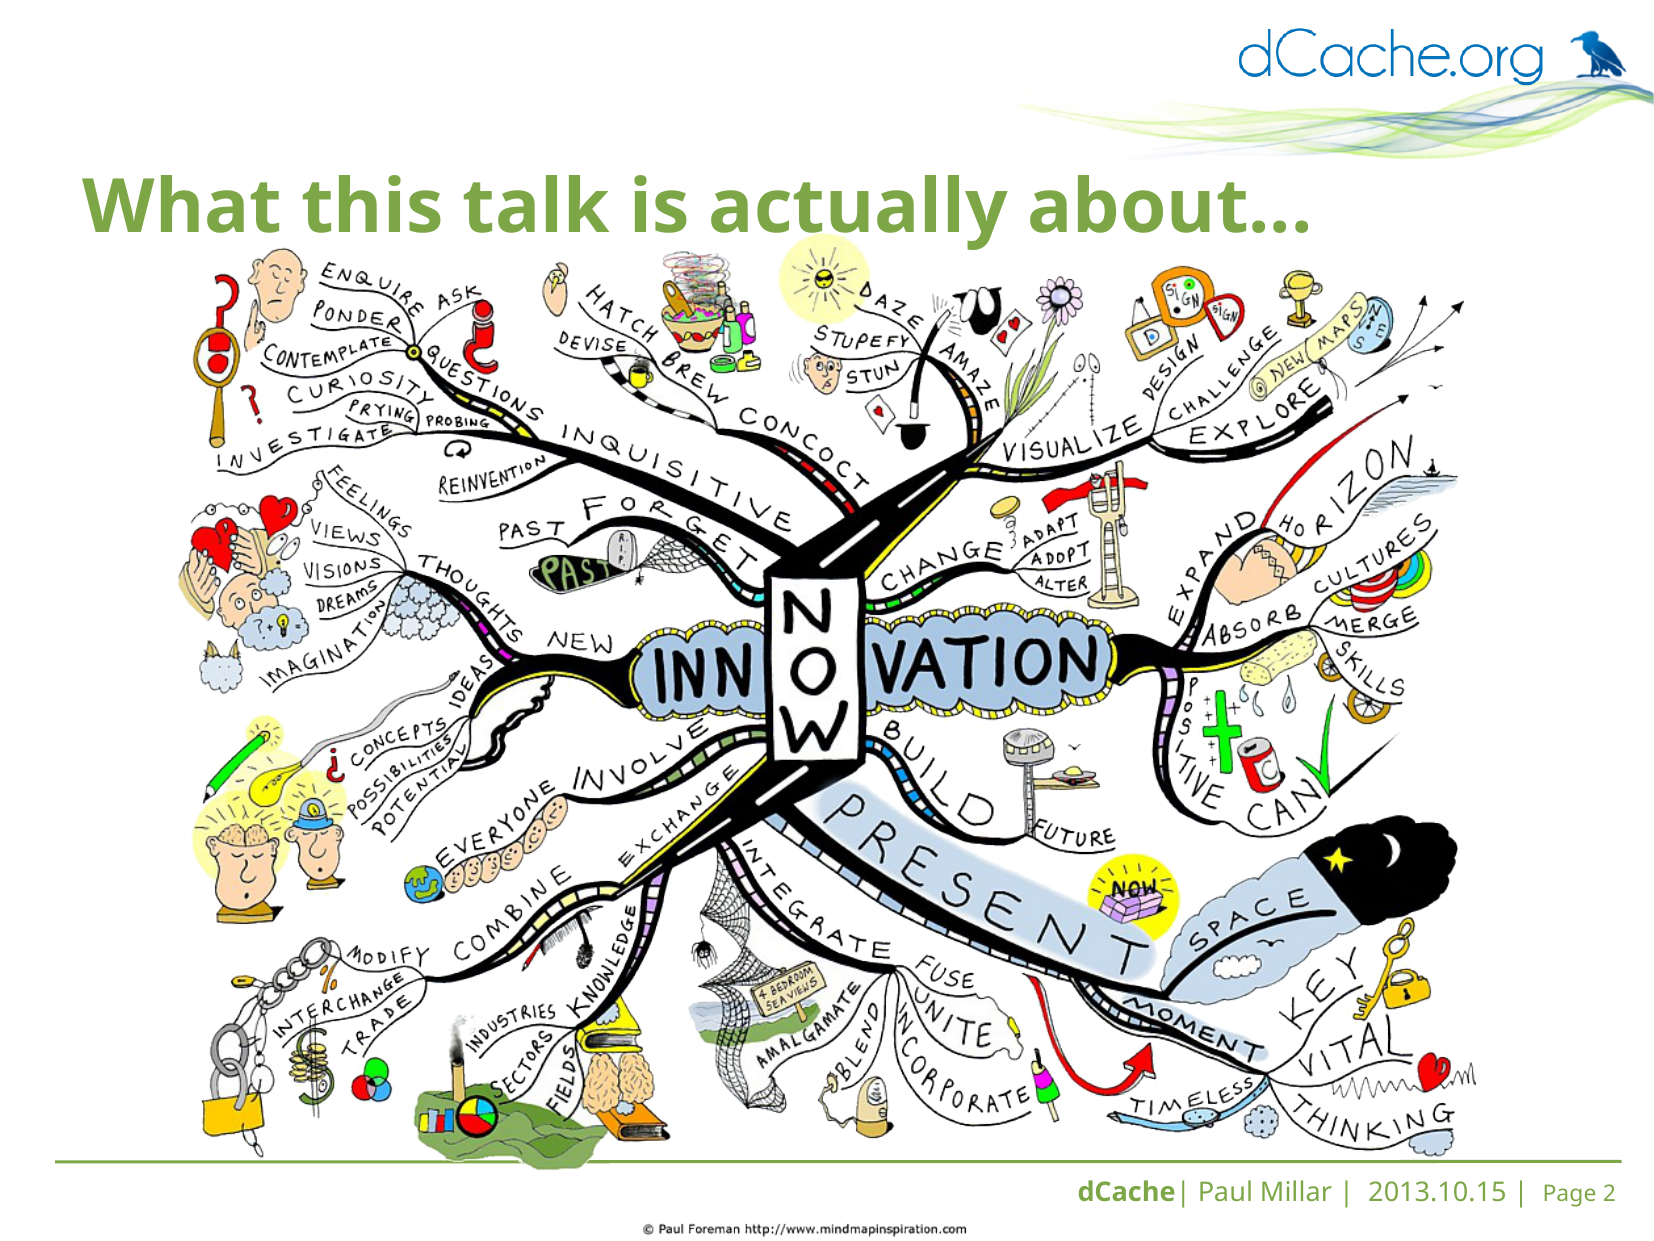

# What this talk is actually about...
2